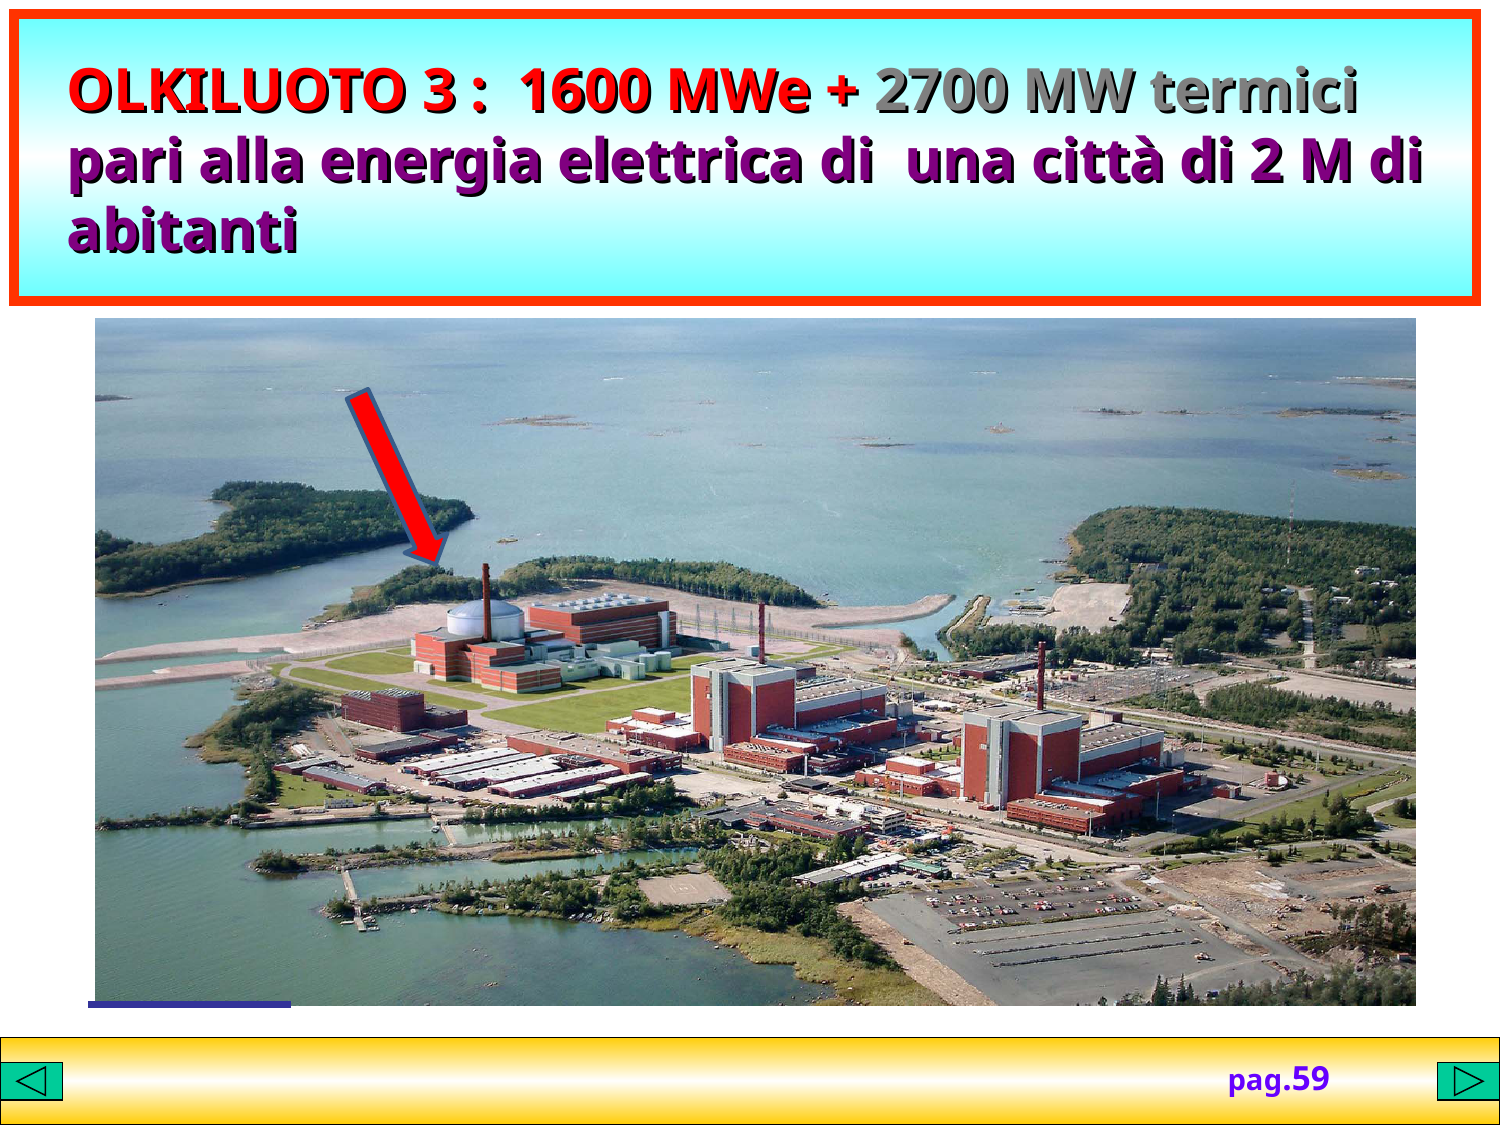

# OLKILUOTO 3 : 1600 MWe + 2700 MW termici pari alla energia elettrica di una città di 2 M di abitanti
59